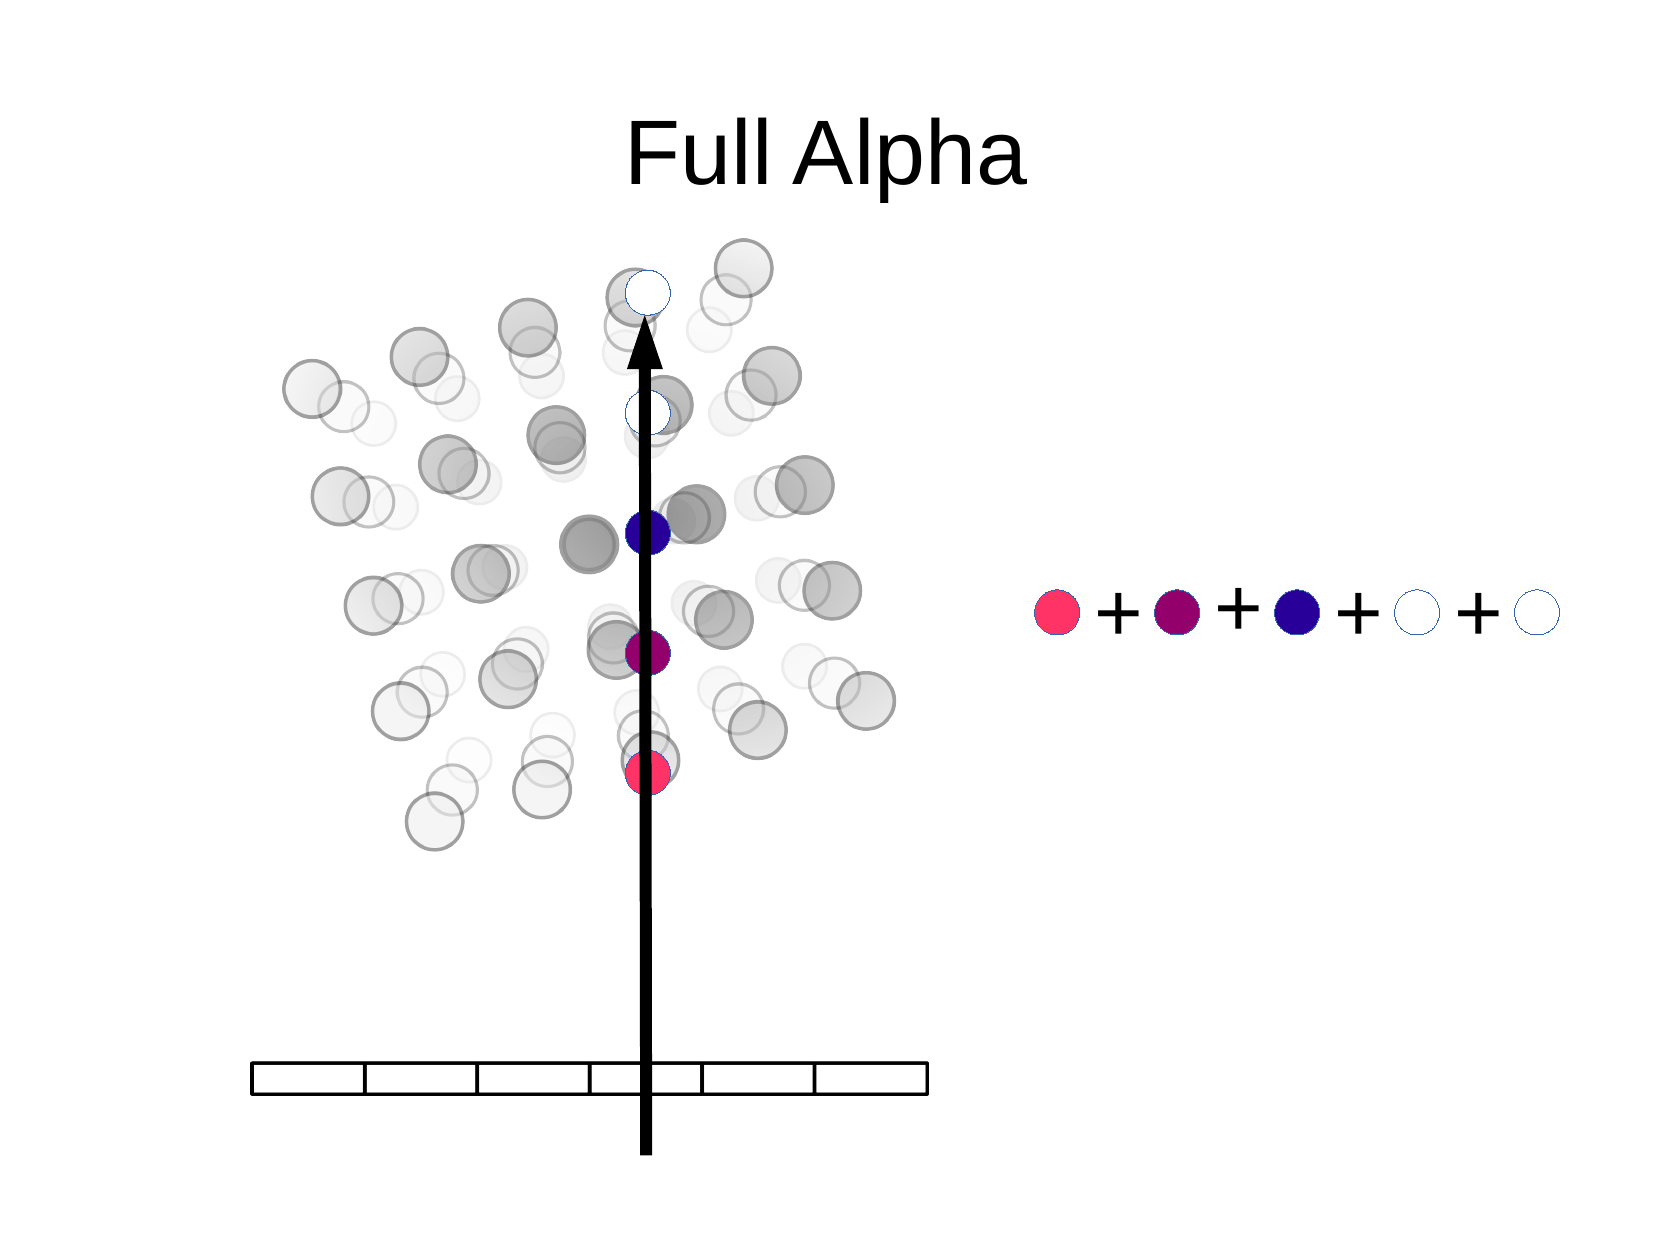

# Full Alpha
+
+
+
+